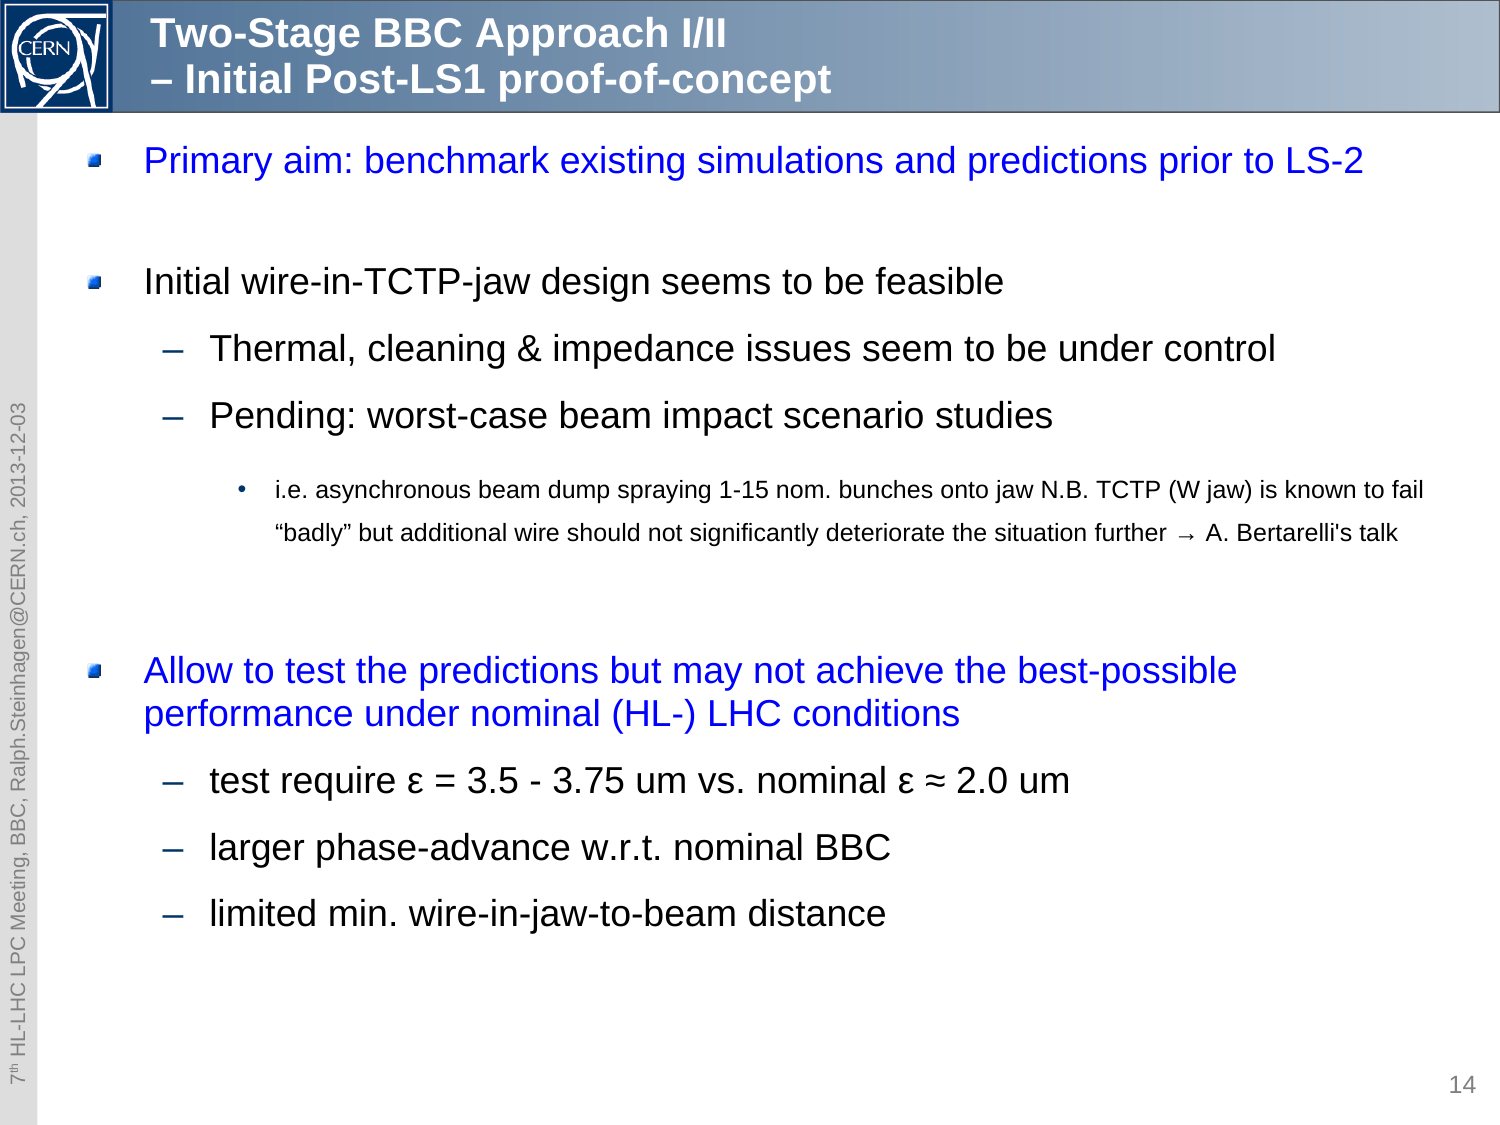

# Two-Stage BBC Approach I/II – Initial Post-LS1 proof-of-concept
Primary aim: benchmark existing simulations and predictions prior to LS-2
Initial wire-in-TCTP-jaw design seems to be feasible
Thermal, cleaning & impedance issues seem to be under control
Pending: worst-case beam impact scenario studies
i.e. asynchronous beam dump spraying 1-15 nom. bunches onto jaw N.B. TCTP (W jaw) is known to fail “badly” but additional wire should not significantly deteriorate the situation further → A. Bertarelli's talk
Allow to test the predictions but may not achieve the best-possible performance under nominal (HL-) LHC conditions
test require ε = 3.5 - 3.75 um vs. nominal ε ≈ 2.0 um
larger phase-advance w.r.t. nominal BBC
limited min. wire-in-jaw-to-beam distance